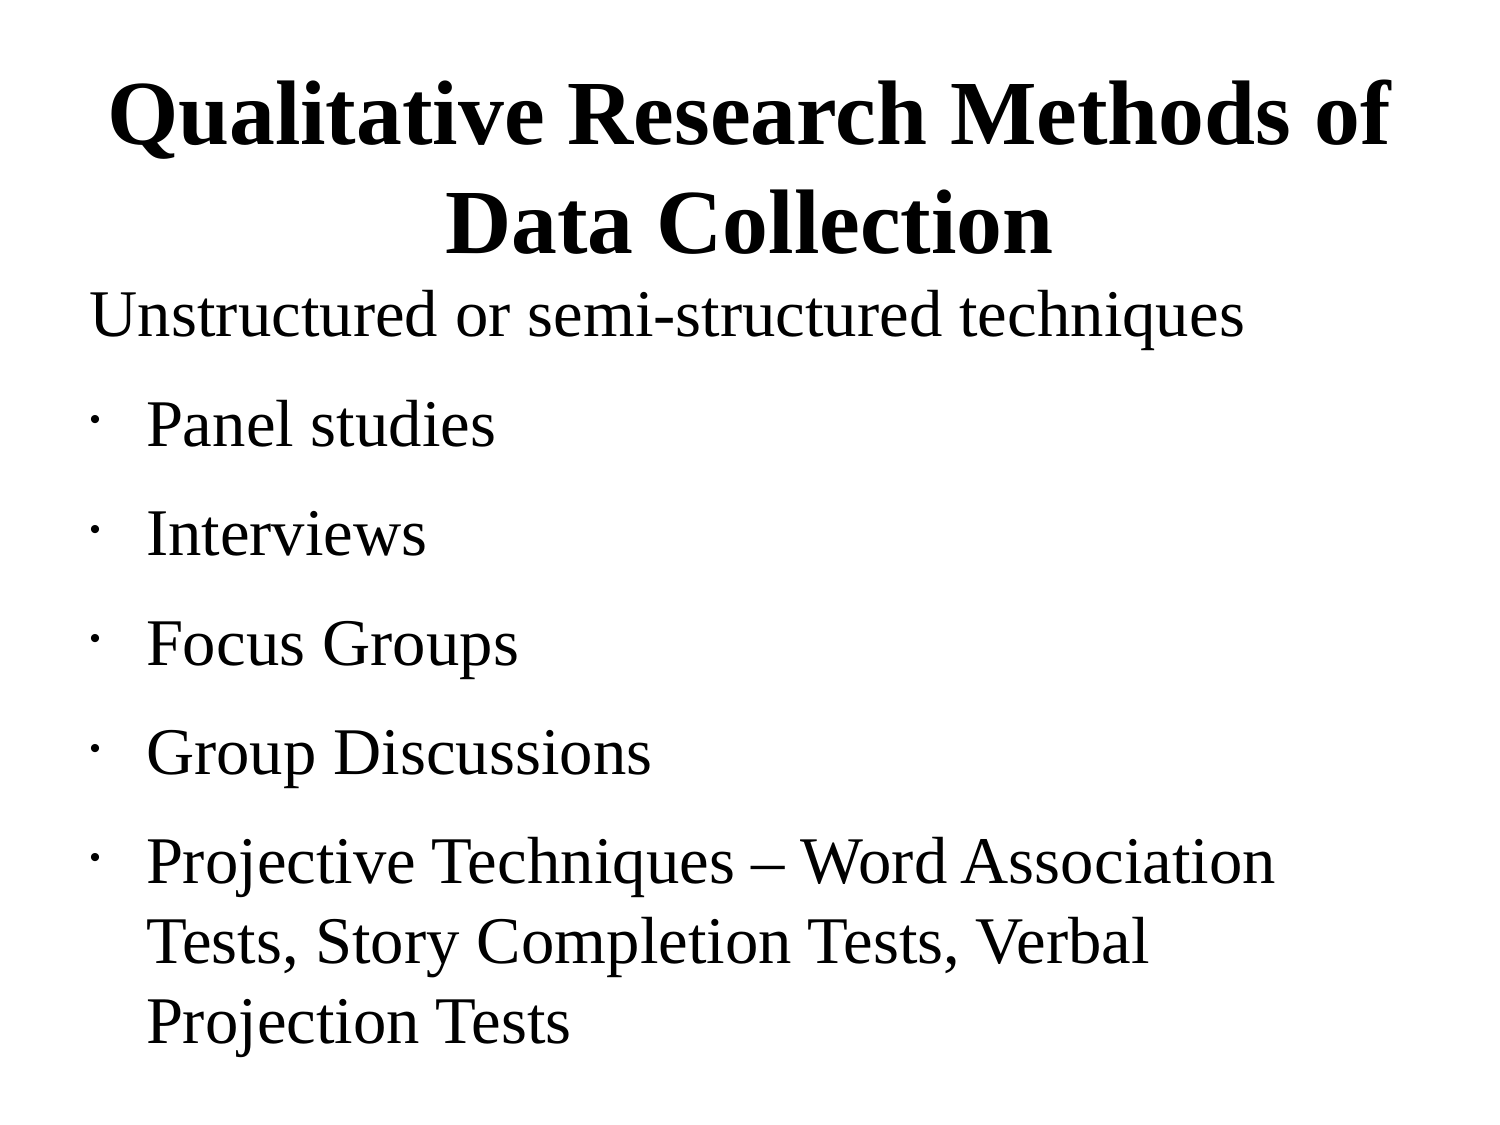

# Qualitative Research Methods of Data Collection
Unstructured or semi-structured techniques
Panel studies
Interviews
Focus Groups
Group Discussions
Projective Techniques – Word Association Tests, Story Completion Tests, Verbal Projection Tests